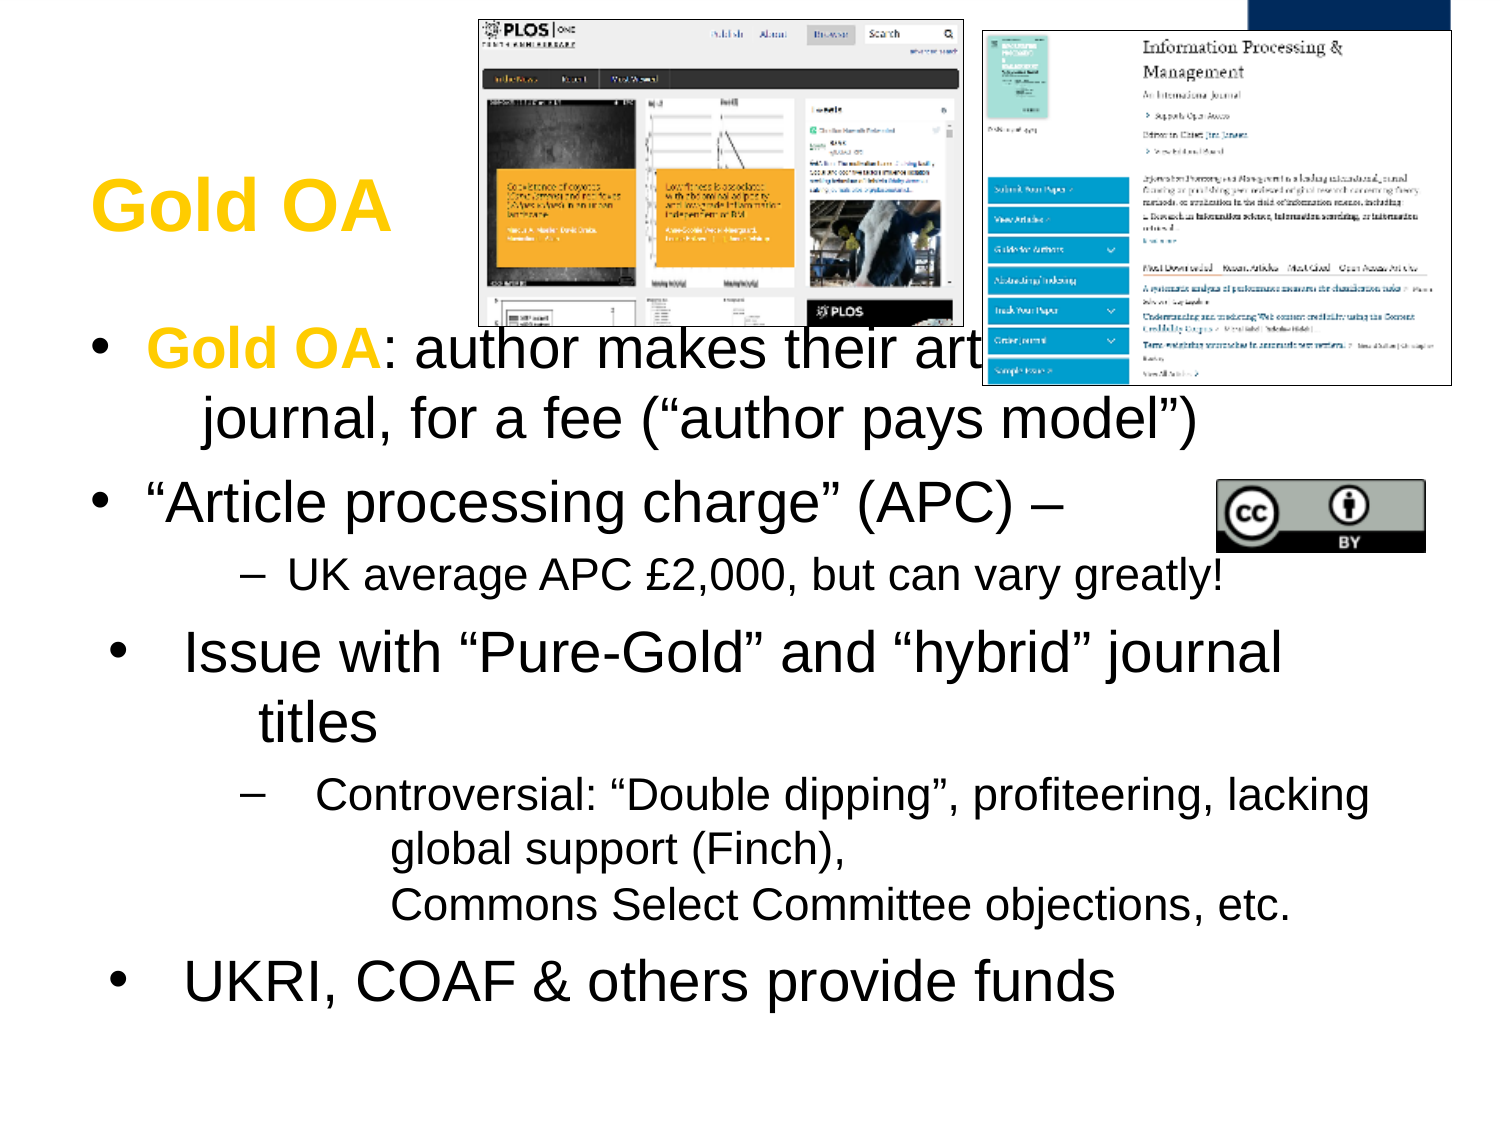

Gold OA
# Gold OA: author makes their article OA in a journal, for a fee (“author pays model”)
“Article processing charge” (APC) –
UK average APC £2,000, but can vary greatly!
Issue with “Pure-Gold” and “hybrid” journal titles
Controversial: “Double dipping”, profiteering, lacking global support (Finch), Commons Select Committee objections, etc.
UKRI, COAF & others provide funds